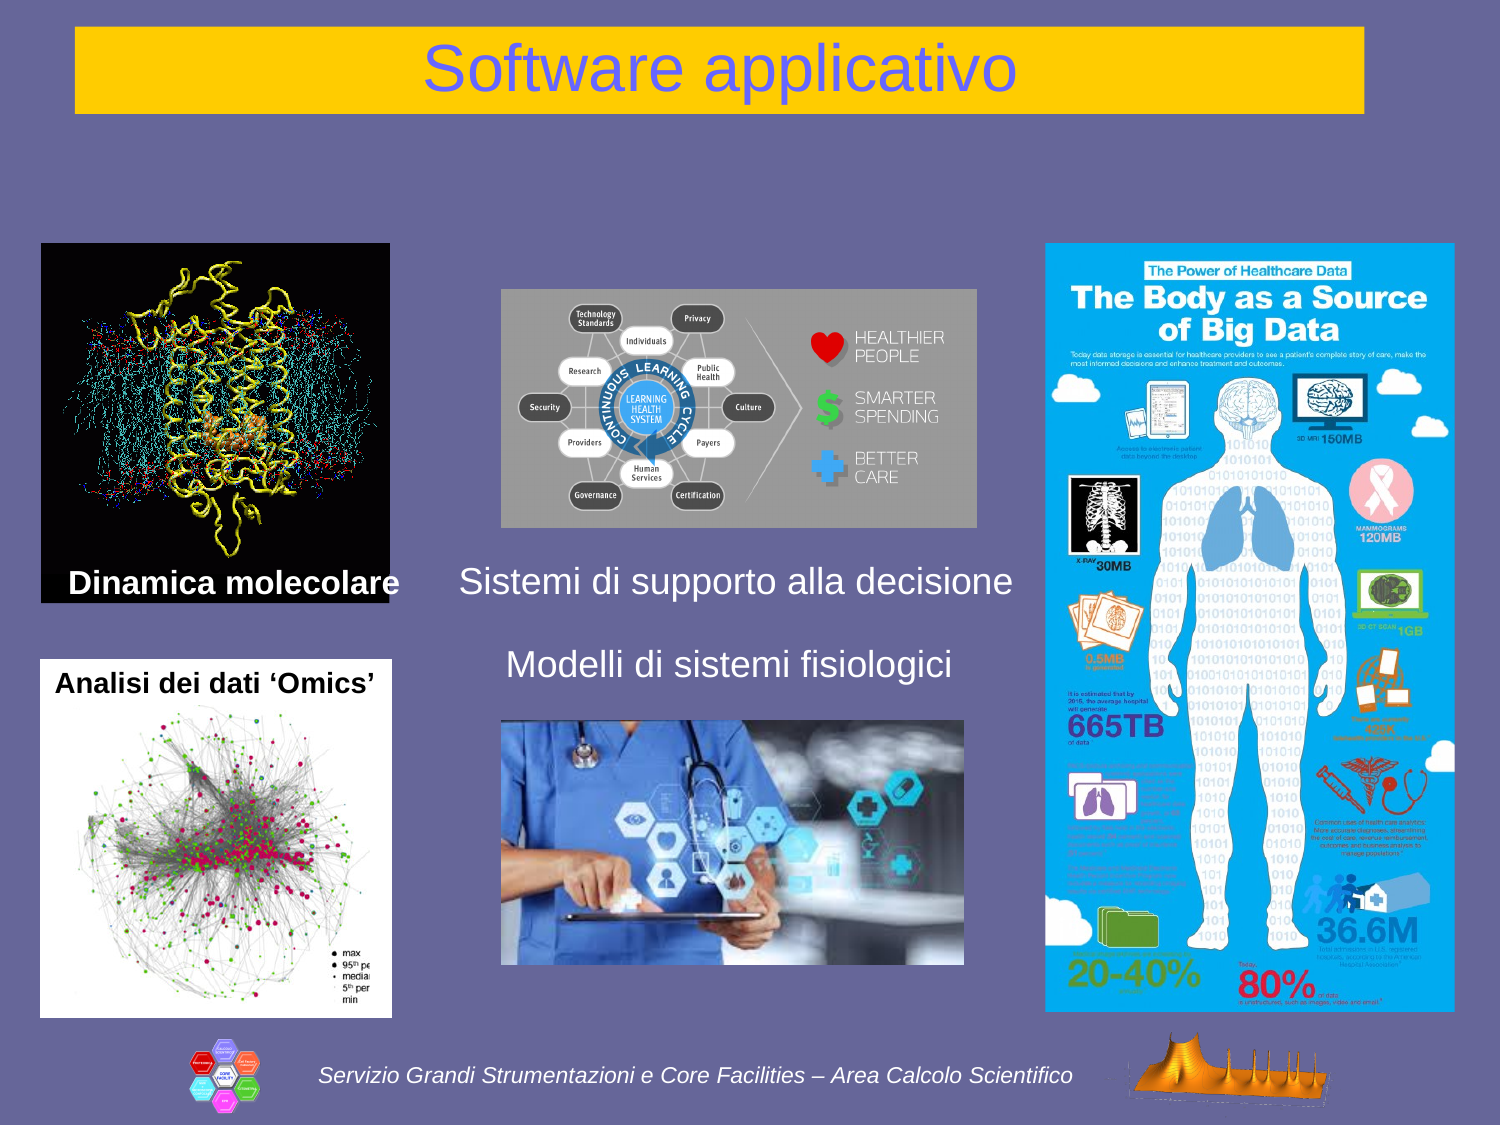

Software applicativo
#
Dinamica molecolare
Sistemi di supporto alla decisione
Modelli di sistemi fisiologici
Analisi dei dati ‘Omics’